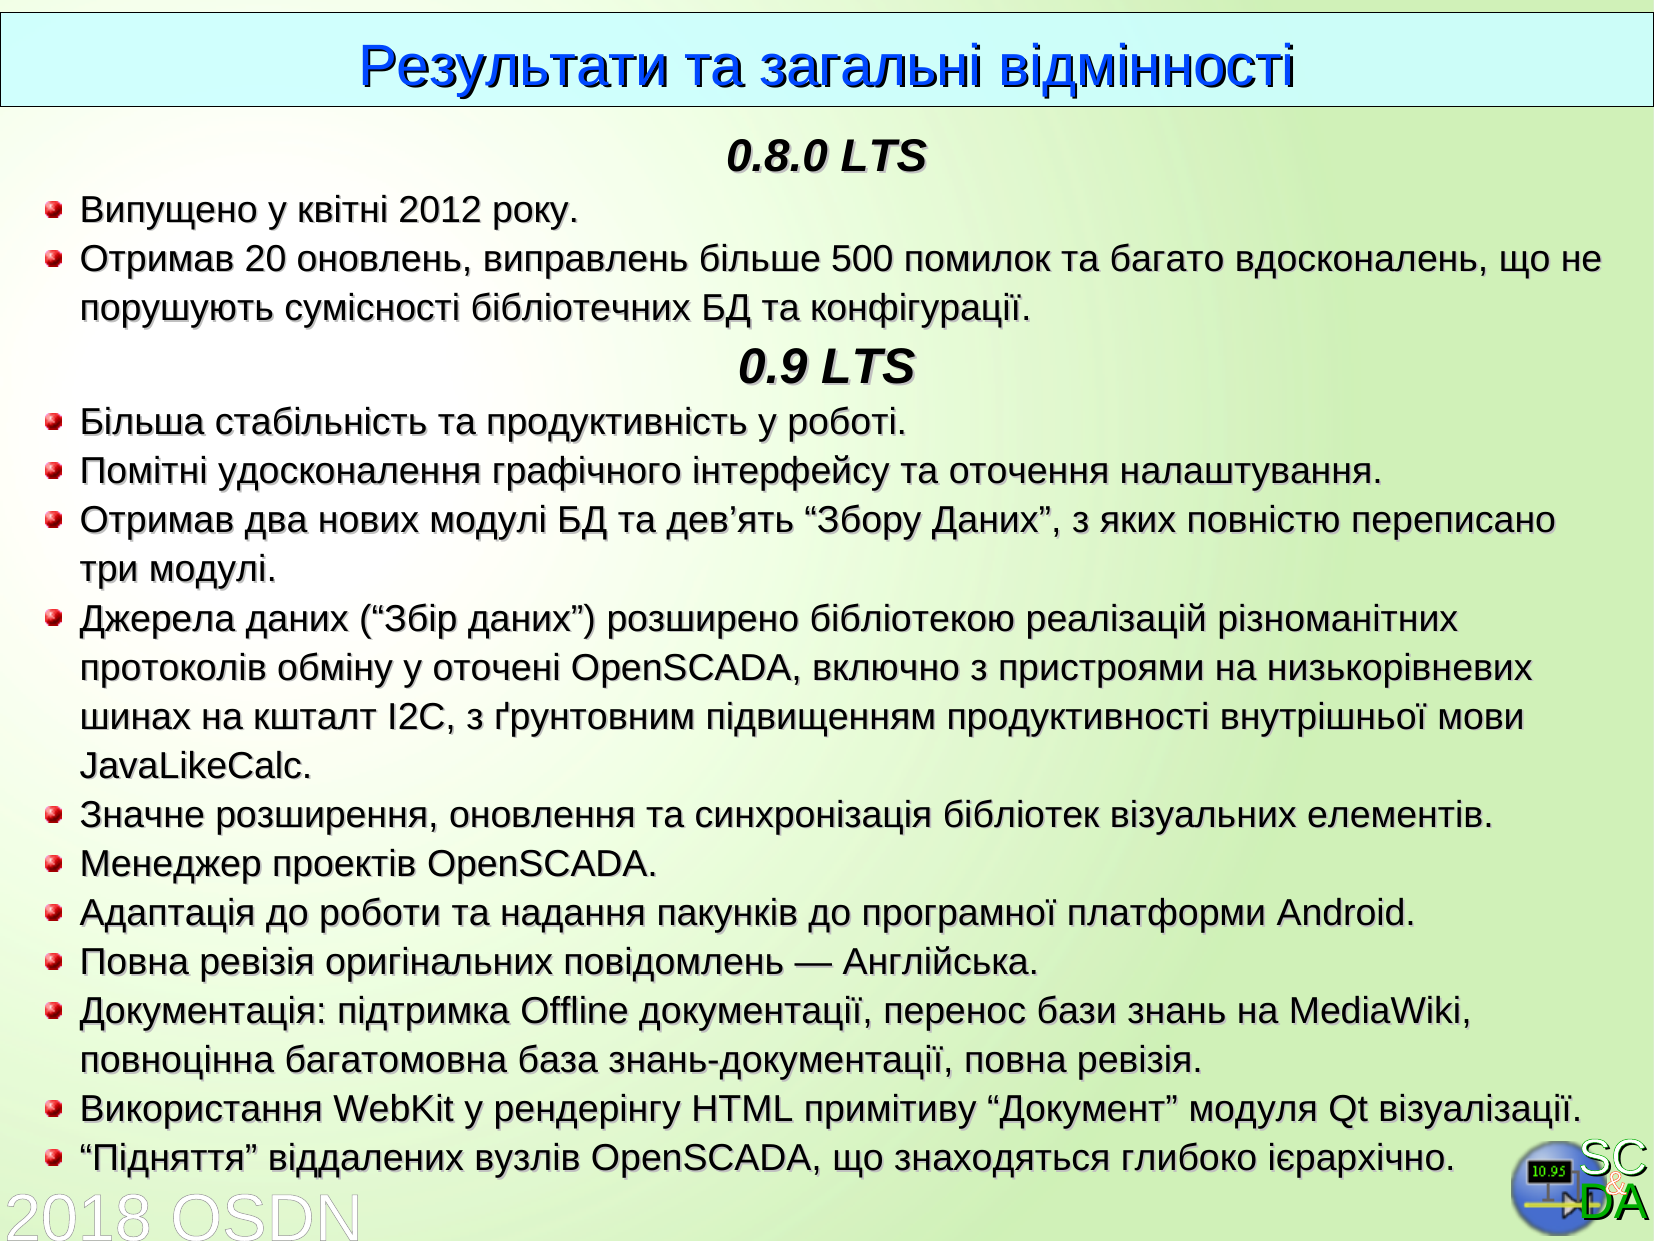

# Результати та загальні відмінності
0.8.0 LTS
Випущено у квітні 2012 року.
Отримав 20 оновлень, виправлень більше 500 помилок та багато вдосконалень, що не порушують сумісності бібліотечних БД та конфігурації.
0.9 LTS
Більша стабільність та продуктивність у роботі.
Помітні удосконалення графічного інтерфейсу та оточення налаштування.
Отримав два нових модулі БД та дев’ять “Збору Даних”, з яких повністю переписано три модулі.
Джерела даних (“Збір даних”) розширено бібліотекою реалізацій різноманітних протоколів обміну у оточені OpenSCADA, включно з пристроями на низькорівневих шинах на кшталт I2C, з ґрунтовним підвищенням продуктивності внутрішньої мови JavaLikeCalc.
Значне розширення, оновлення та синхронізація бібліотек візуальних елементів.
Менеджер проектів OpenSCADA.
Адаптація до роботи та надання пакунків до програмної платформи Android.
Повна ревізія оригінальних повідомлень — Англійська.
Документація: підтримка Offline документації, перенос бази знань на MediaWiki, повноцінна багатомовна база знань-документації, повна ревізія.
Використання WebKit у рендерінгу HTML примітиву “Документ” модуля Qt візуалізації.
“Підняття” віддалених вузлів OpenSCADA, що знаходяться глибоко ієрархічно.